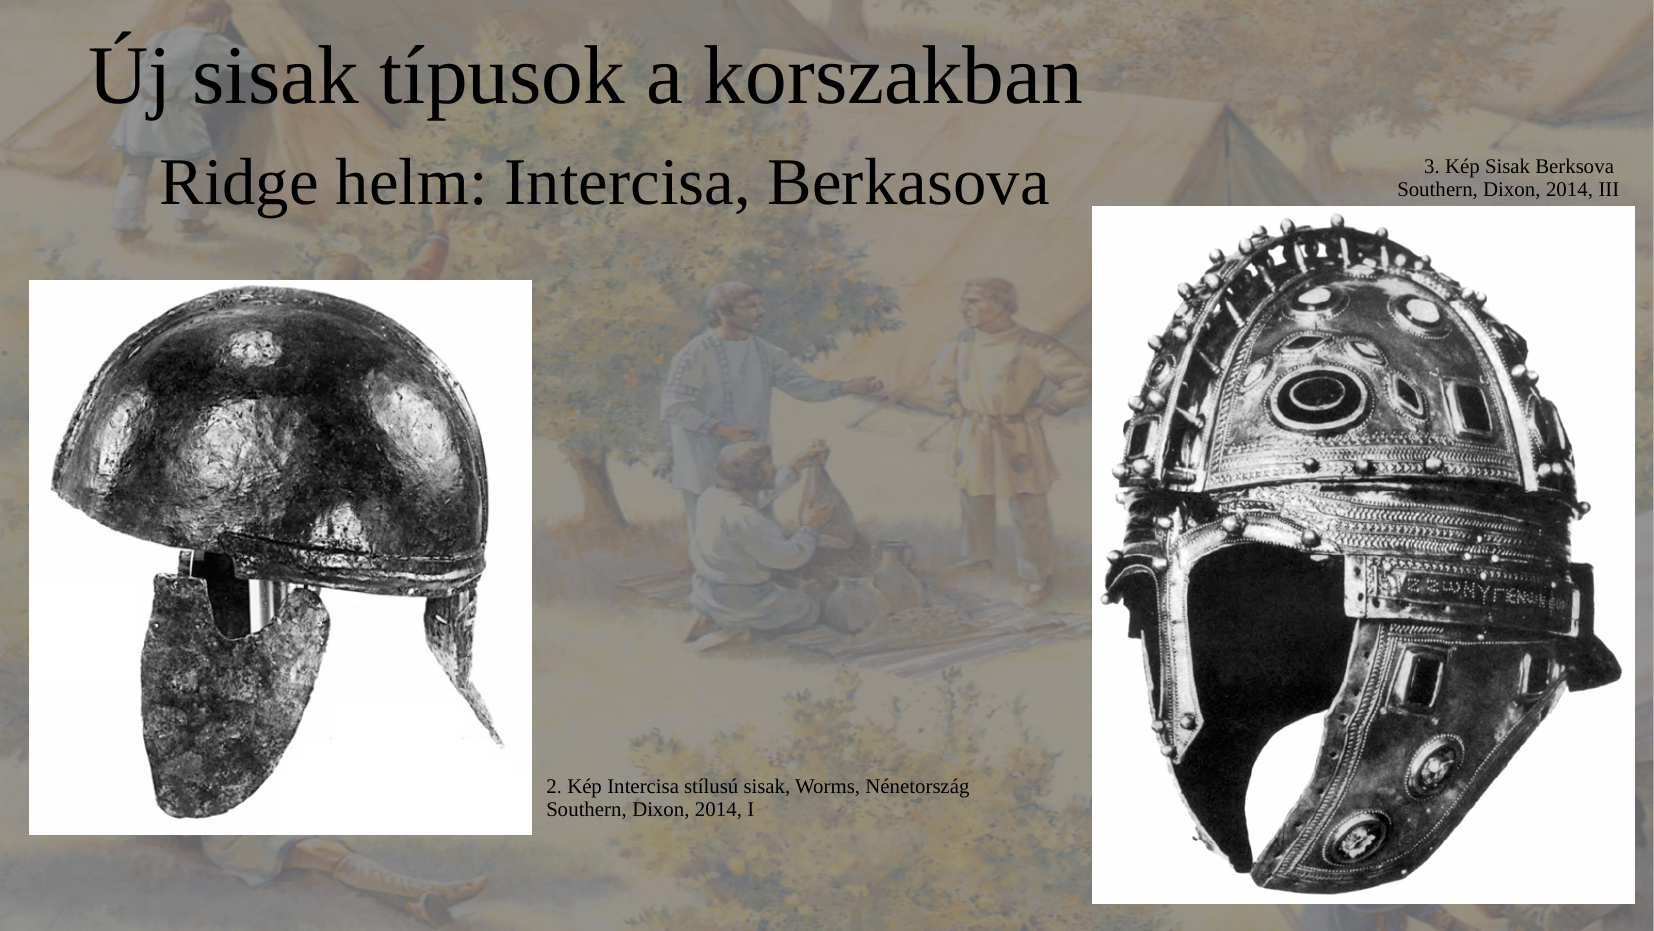

# Új sisak típusok a korszakban
Ridge helm: Intercisa, Berkasova
3. Kép Sisak Berksova
Southern, Dixon, 2014, III
2. Kép Intercisa stílusú sisak, Worms, Nénetország
Southern, Dixon, 2014, I